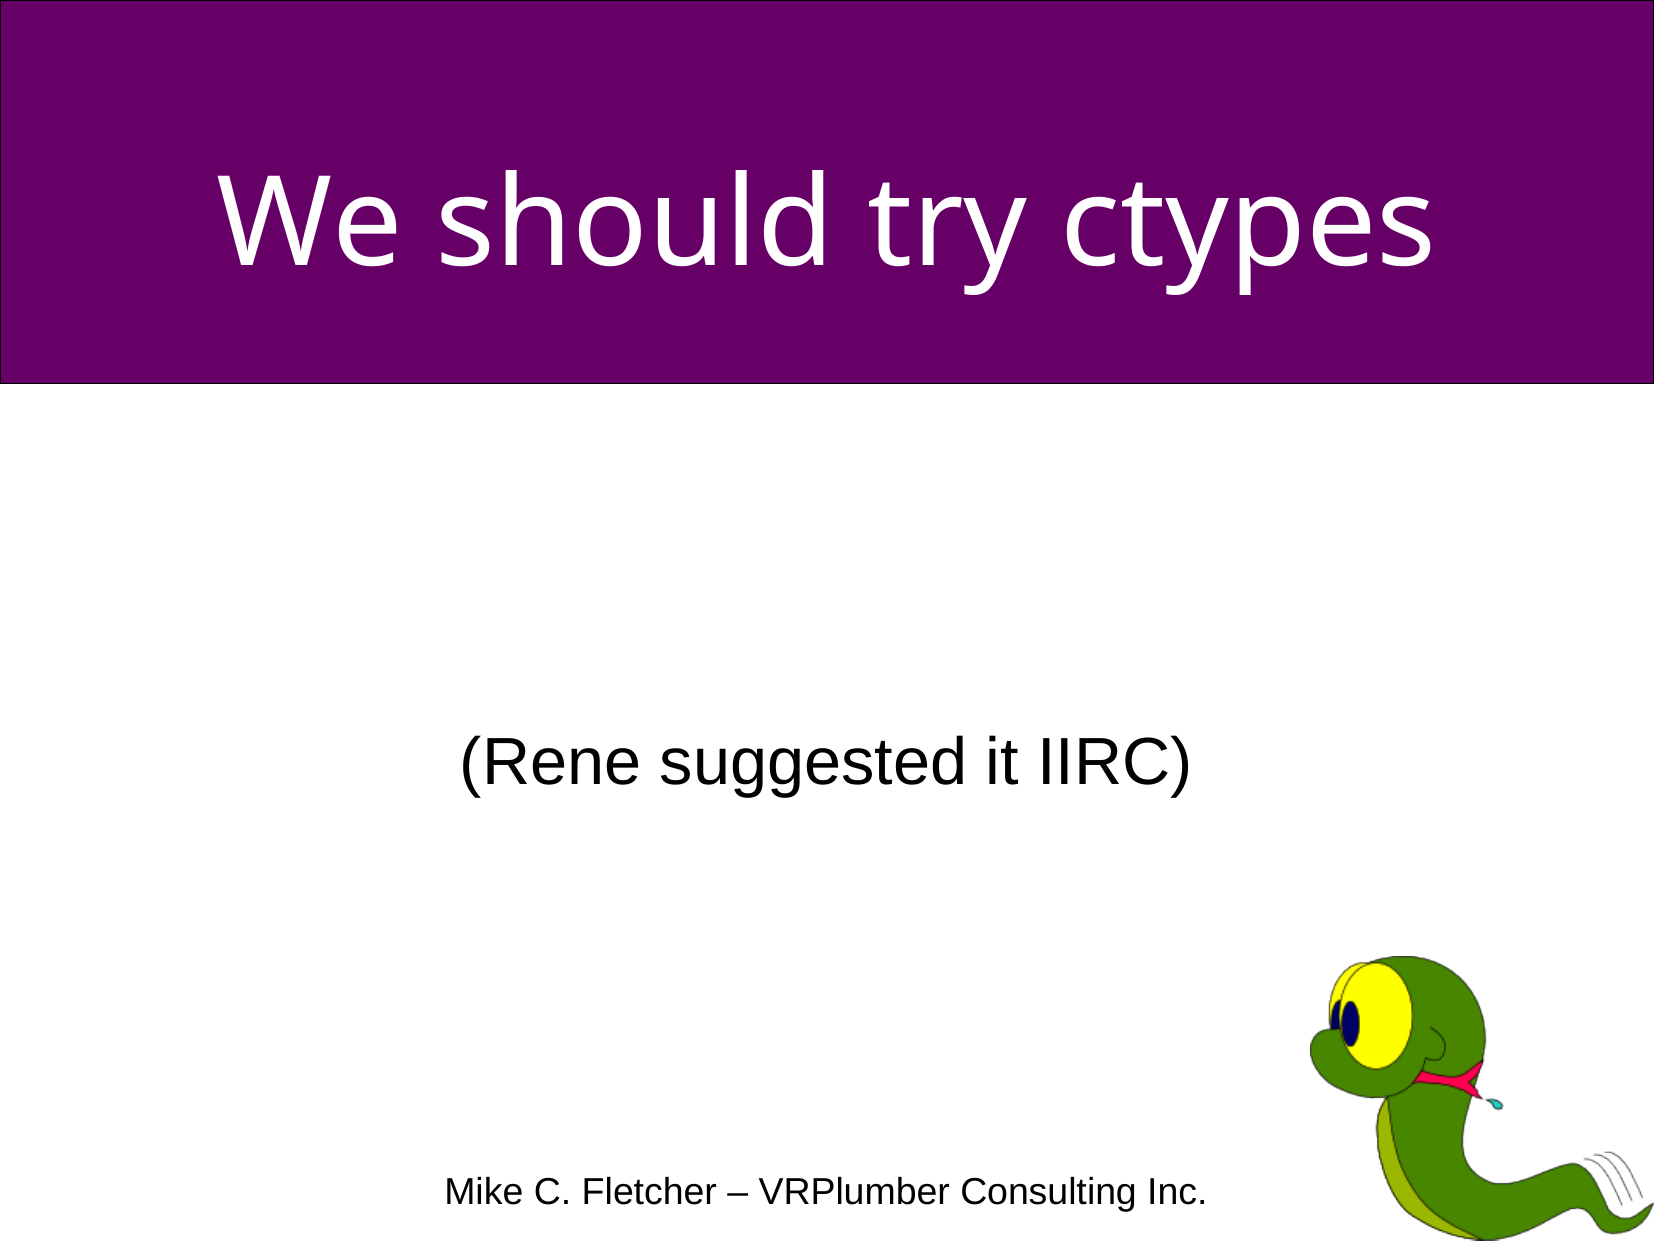

# We should try ctypes
(Rene suggested it IIRC)